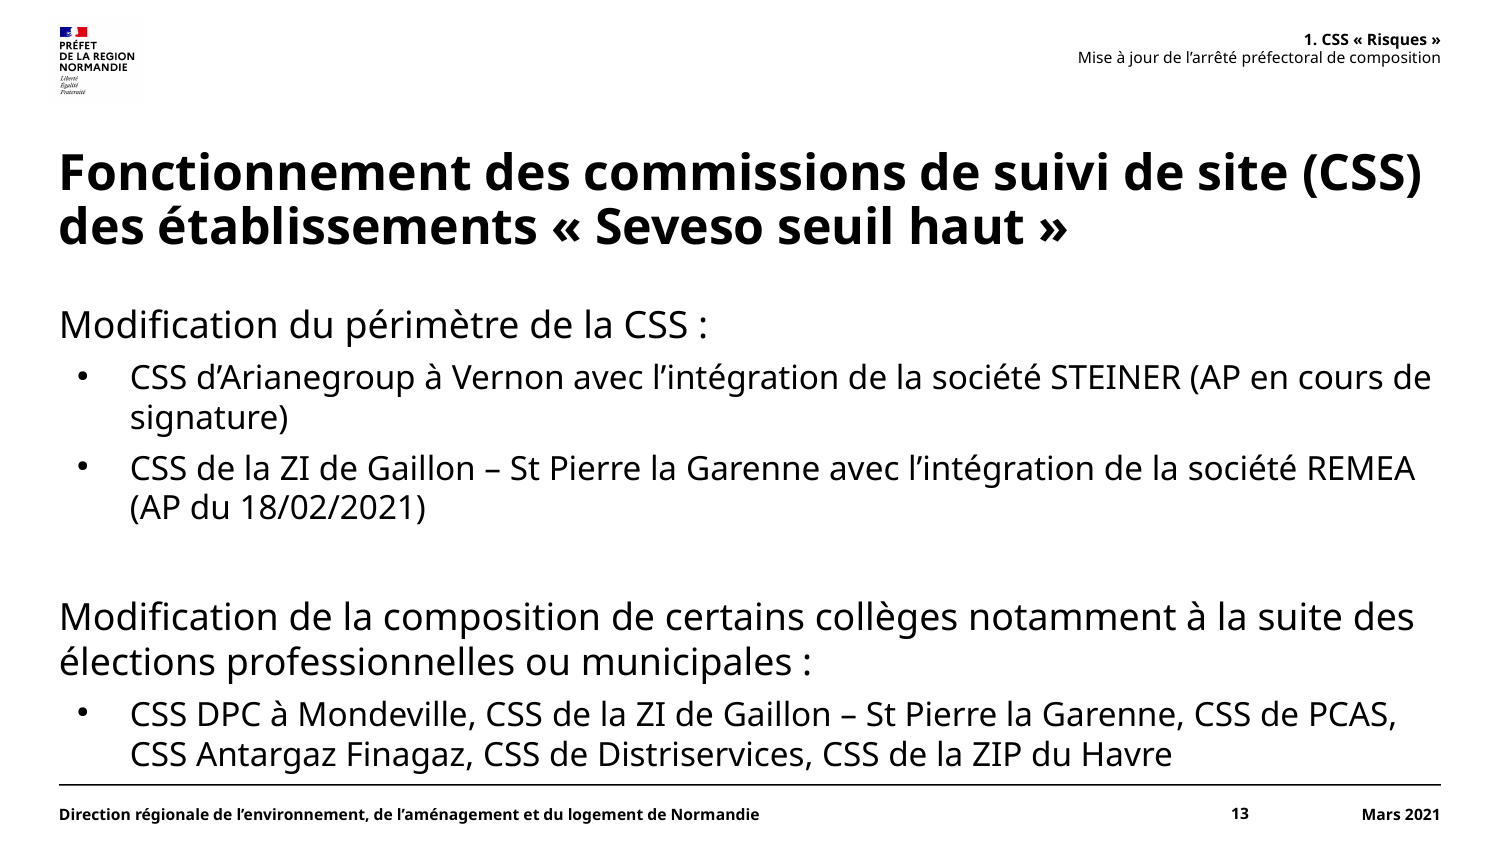

CSS « Risques »
Mise à jour de l’arrêté préfectoral de composition
# Fonctionnement des commissions de suivi de site (CSS) des établissements « Seveso seuil haut »
Modification du périmètre de la CSS :
CSS d’Arianegroup à Vernon avec l’intégration de la société STEINER (AP en cours de signature)
CSS de la ZI de Gaillon – St Pierre la Garenne avec l’intégration de la société REMEA (AP du 18/02/2021)
Modification de la composition de certains collèges notamment à la suite des élections professionnelles ou municipales :
CSS DPC à Mondeville, CSS de la ZI de Gaillon – St Pierre la Garenne, CSS de PCAS, CSS Antargaz Finagaz, CSS de Distriservices, CSS de la ZIP du Havre
Direction régionale de l’environnement, de l’aménagement et du logement de Normandie
Mars 2021